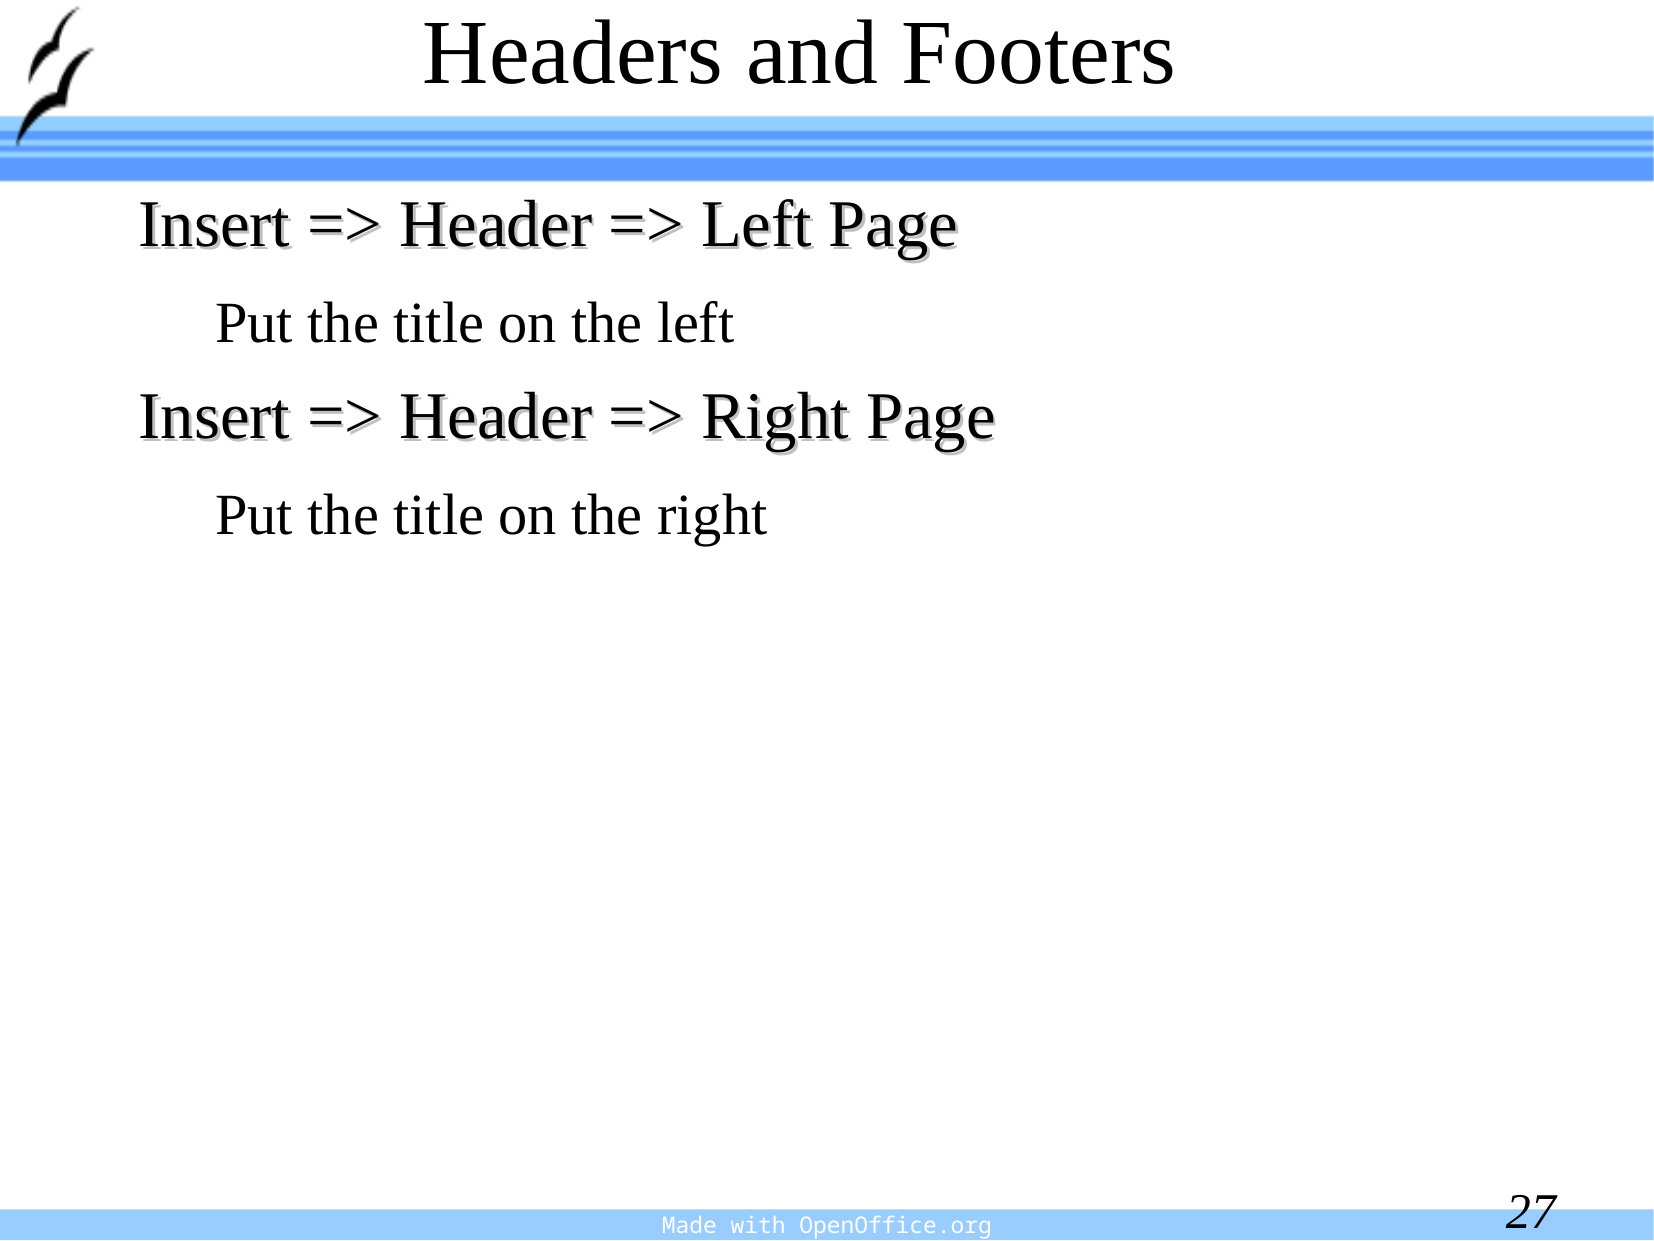

# Headers and Footers
Insert => Header => Left Page
Put the title on the left
Insert => Header => Right Page
Put the title on the right